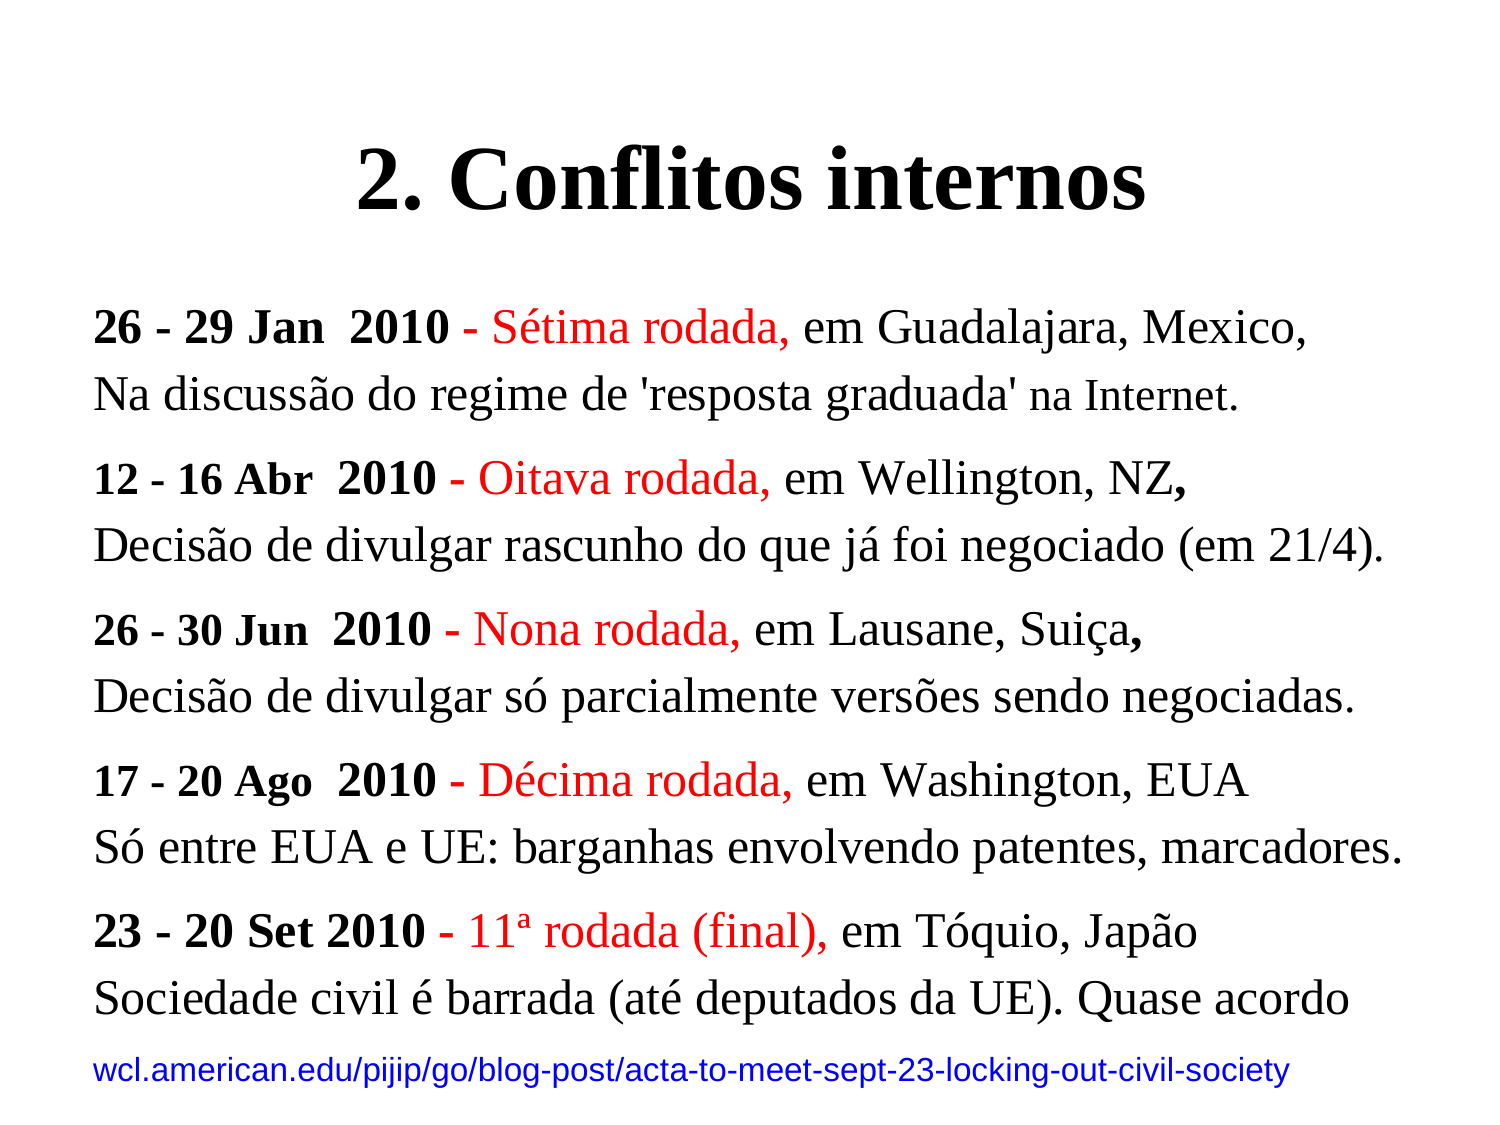

# 2. Conflitos internos
26 - 29 Jan 2010 - Sétima rodada, em Guadalajara, Mexico,
Na discussão do regime de 'resposta graduada' na Internet.
12 - 16 Abr 2010 - Oitava rodada, em Wellington, NZ,
Decisão de divulgar rascunho do que já foi negociado (em 21/4).
26 - 30 Jun 2010 - Nona rodada, em Lausane, Suiça,
Decisão de divulgar só parcialmente versões sendo negociadas.
17 - 20 Ago 2010 - Décima rodada, em Washington, EUA
Só entre EUA e UE: barganhas envolvendo patentes, marcadores.
23 - 20 Set 2010 - 11ª rodada (final), em Tóquio, Japão
Sociedade civil é barrada (até deputados da UE). Quase acordo
wcl.american.edu/pijip/go/blog-post/acta-to-meet-sept-23-locking-out-civil-society